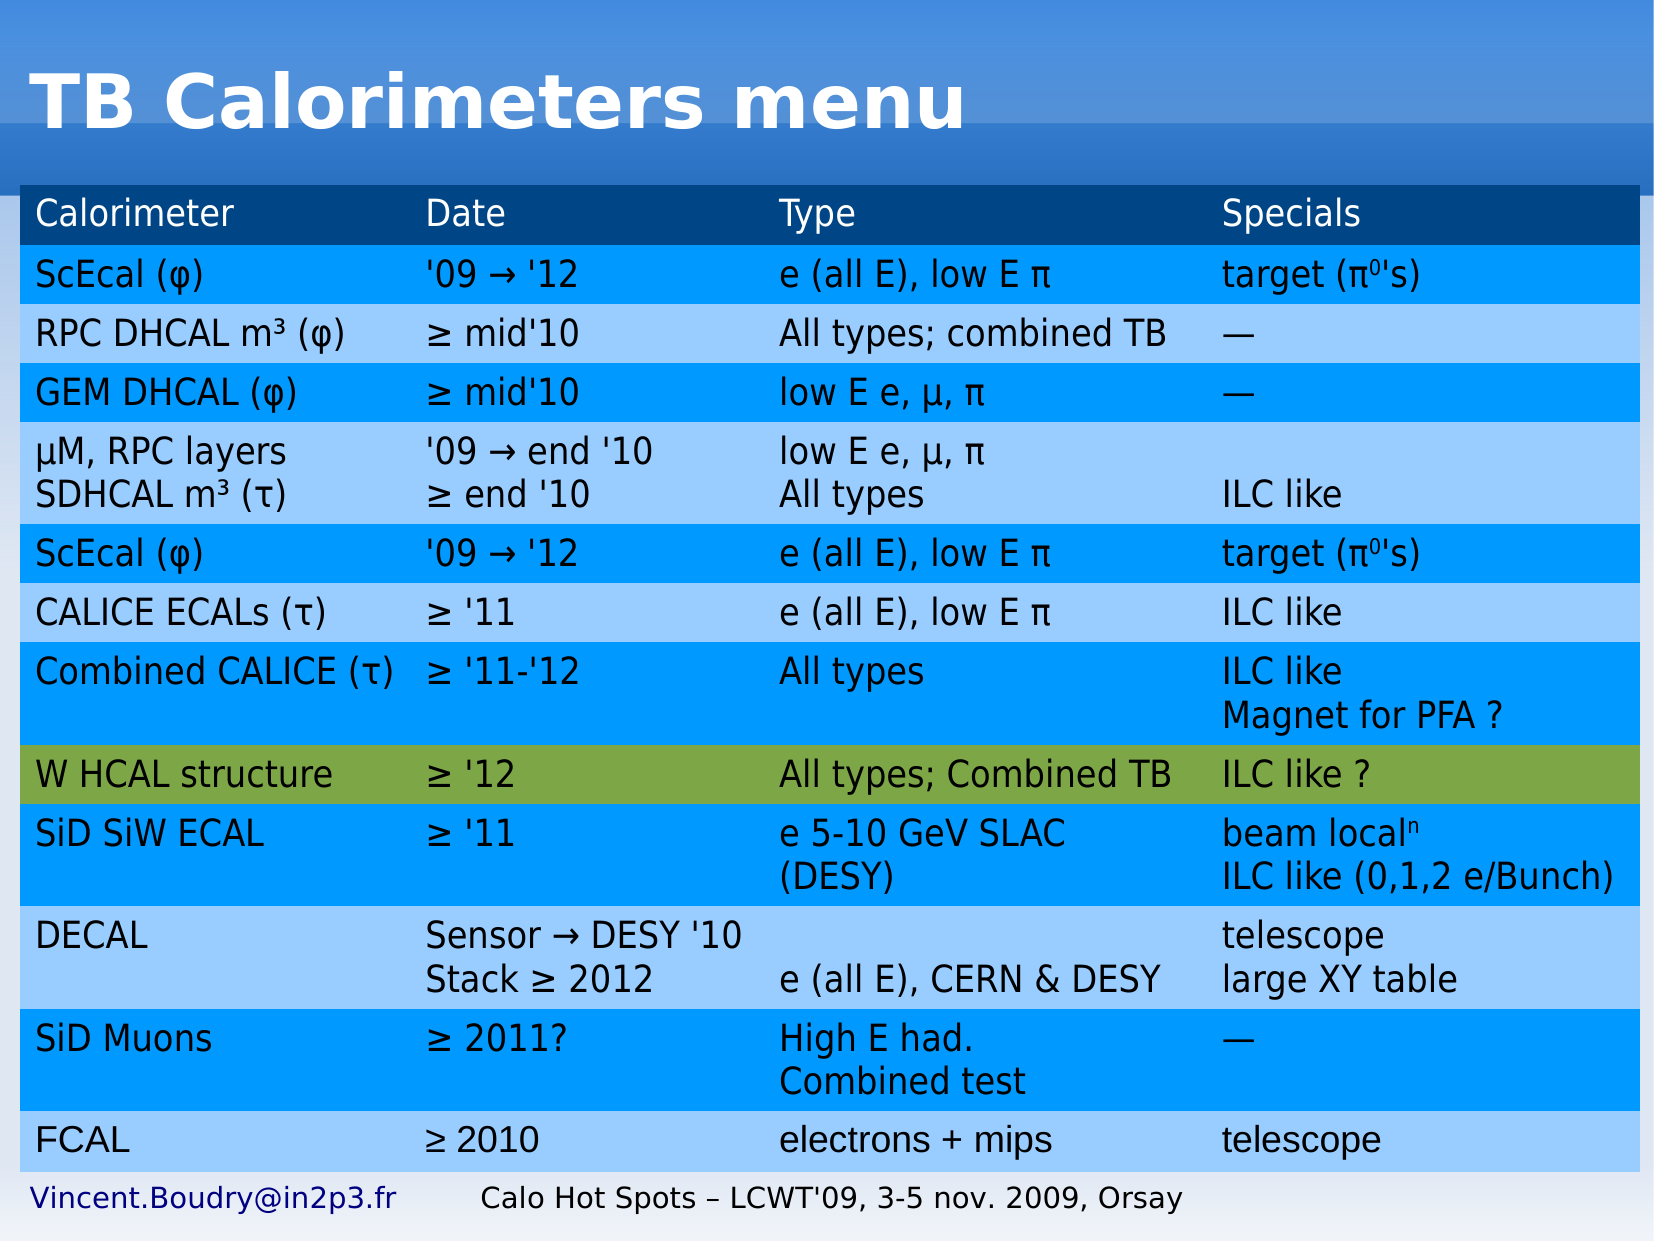

# TB Calorimeters menu
| Calorimeter | Date | Type | Specials |
| --- | --- | --- | --- |
| ScEcal (φ) | '09 → '12 | e (all E), low E π | target (π0's) |
| RPC DHCAL m³ (φ) | ≥ mid'10 | All types; combined TB | — |
| GEM DHCAL (φ) | ≥ mid'10 | low E e, μ, π | — |
| μM, RPC layers SDHCAL m³ (τ) | '09 → end '10 ≥ end '10 | low E e, μ, π All types | ILC like |
| ScEcal (φ) | '09 → '12 | e (all E), low E π | target (π0's) |
| CALICE ECALs (τ) | ≥ '11 | e (all E), low E π | ILC like |
| Combined CALICE (τ) | ≥ '11-'12 | All types | ILC like Magnet for PFA ? |
| W HCAL structure | ≥ '12 | All types; Combined TB | ILC like ? |
| SiD SiW ECAL | ≥ '11 | e 5-10 GeV SLAC (DESY) | beam localn ILC like (0,1,2 e/Bunch) |
| DECAL | Sensor → DESY '10 Stack ≥ 2012 | e (all E), CERN & DESY | telescope large XY table |
| SiD Muons | ≥ 2011? | High E had. Combined test | — |
| FCAL | ≥ 2010 | electrons + mips | telescope |
Calo Hot Spots – LCWT'09, 3-5 nov. 2009, Orsay